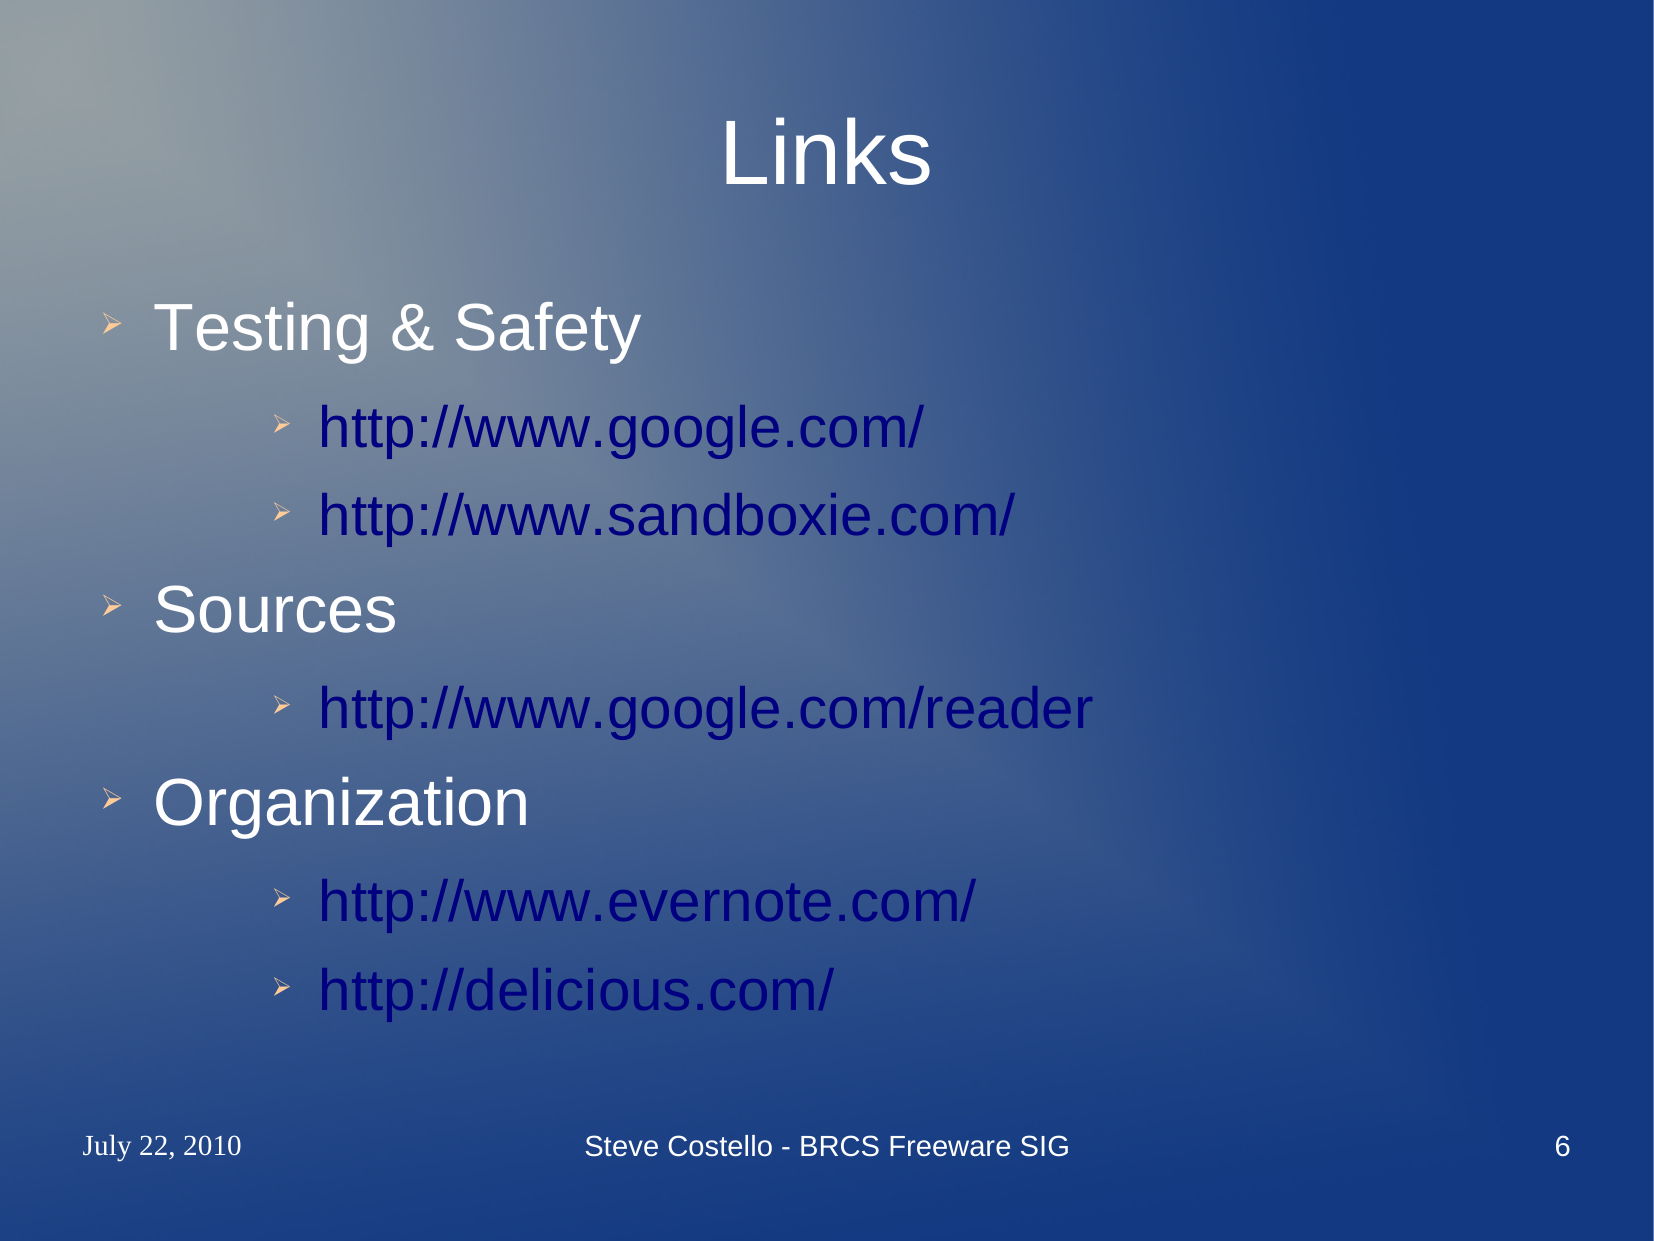

# Links
Testing & Safety
http://www.google.com/
http://www.sandboxie.com/
Sources
http://www.google.com/reader
Organization
http://www.evernote.com/
http://delicious.com/
July 22, 2010
Steve Costello - BRCS Freeware SIG
6